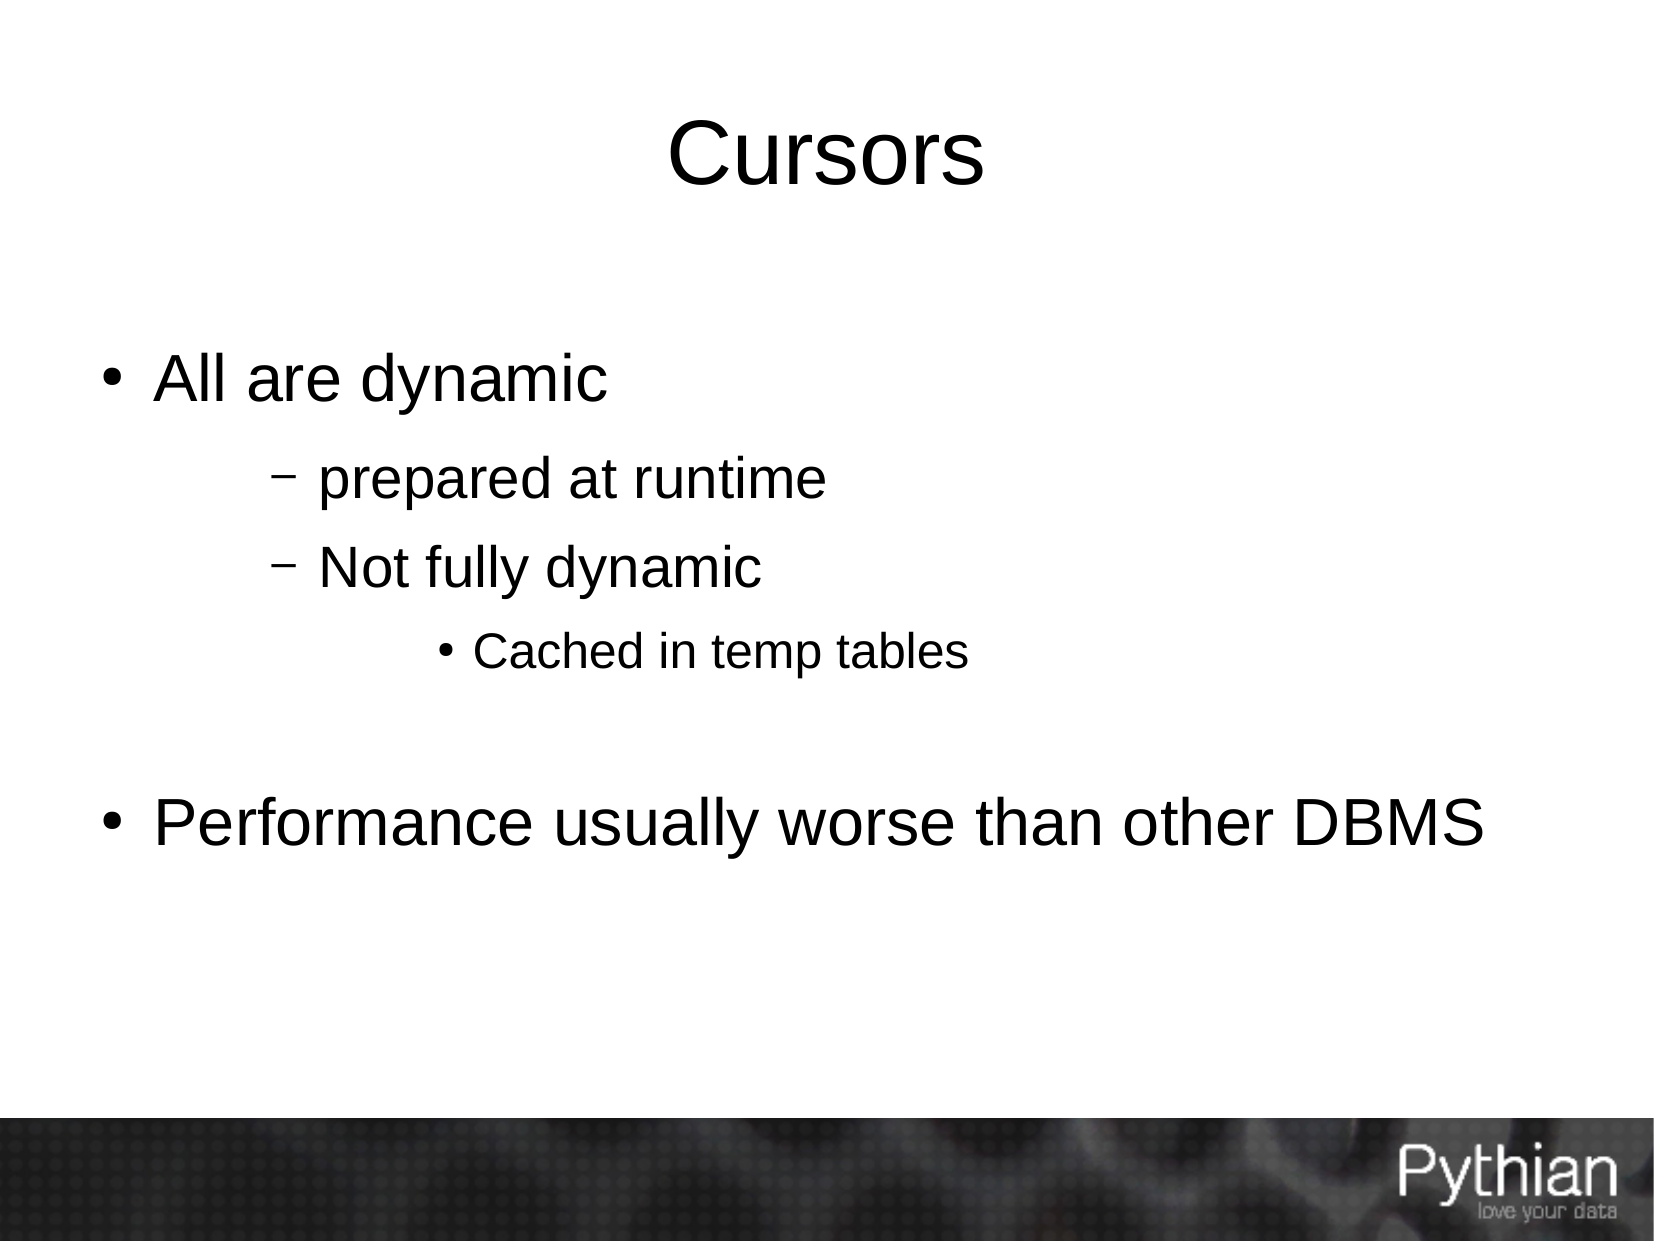

# Cursors
All are dynamic
prepared at runtime
Not fully dynamic
Cached in temp tables
Performance usually worse than other DBMS